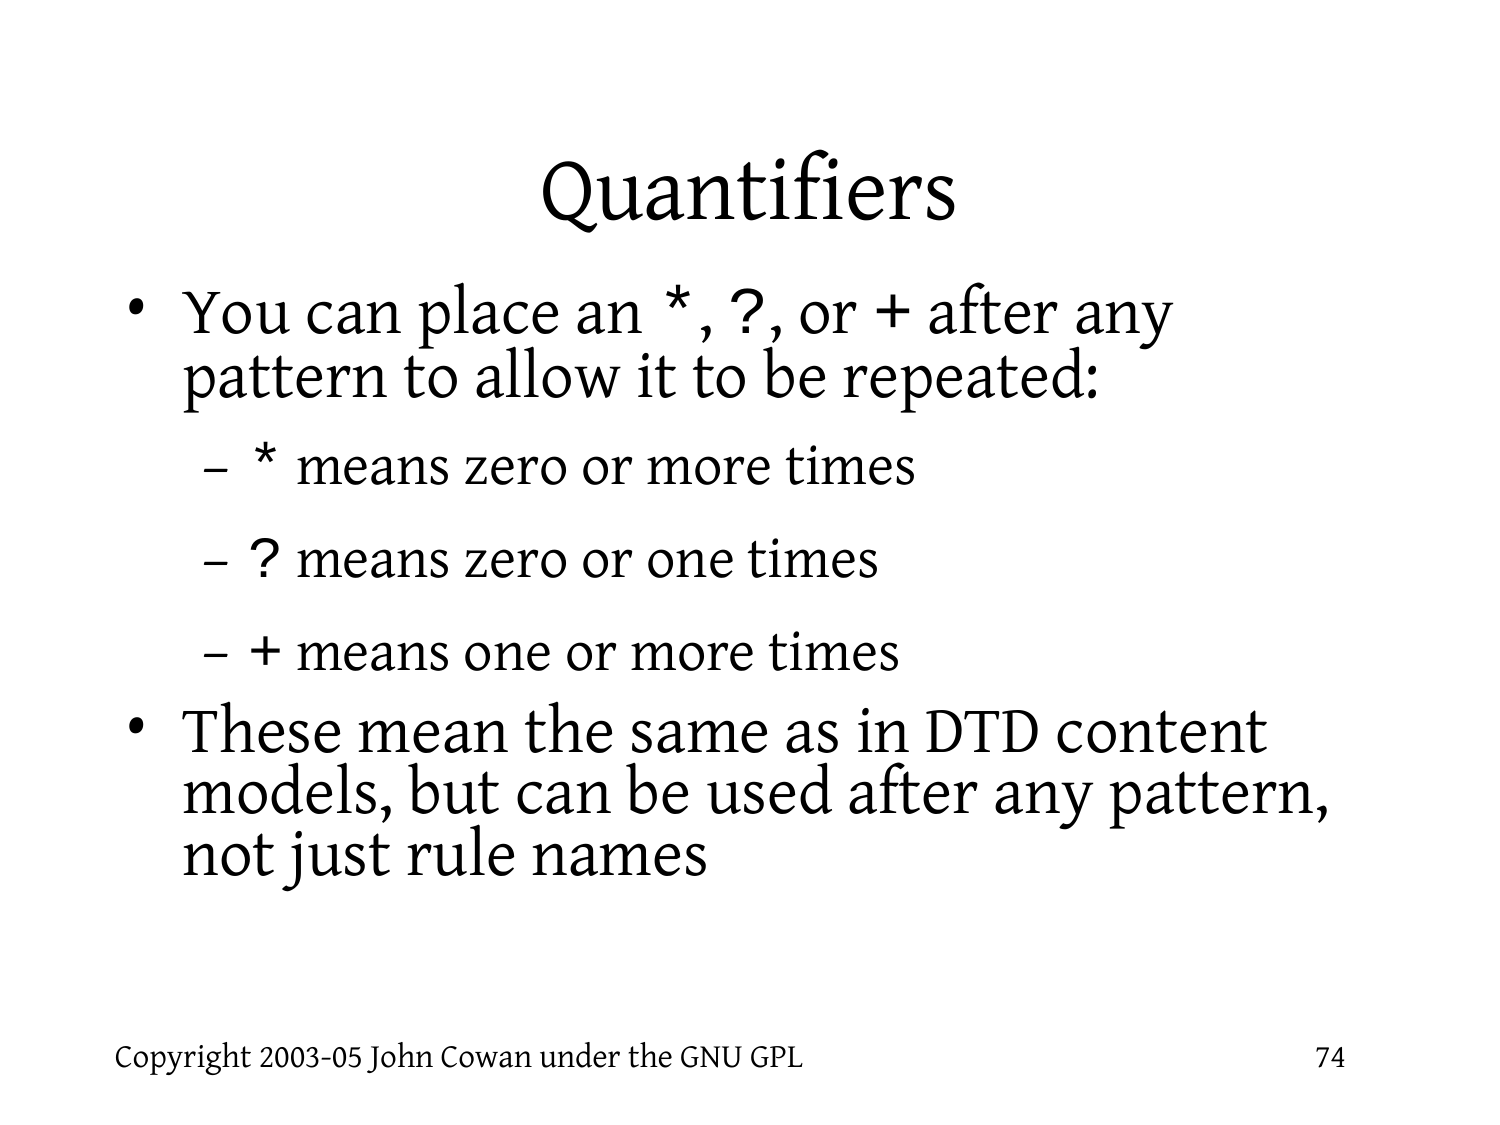

# Quantifiers
You can place an *, ?, or + after any pattern to allow it to be repeated:
* means zero or more times
? means zero or one times
+ means one or more times
These mean the same as in DTD content models, but can be used after any pattern, not just rule names